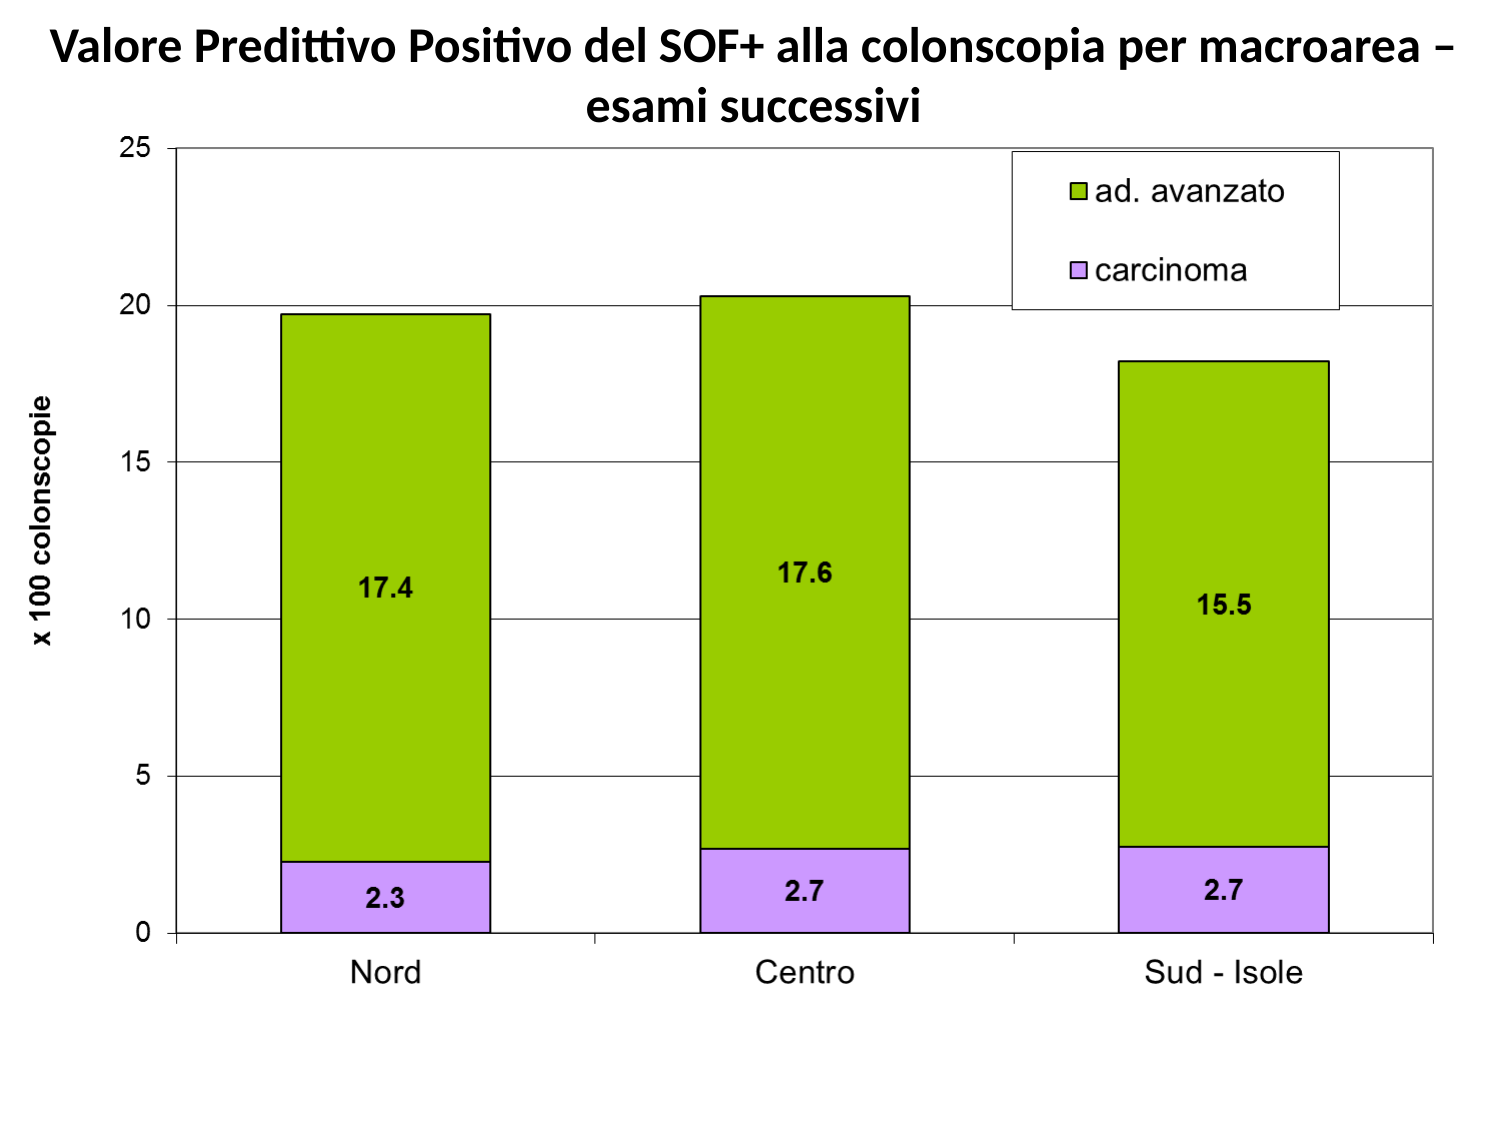

Valore Predittivo Positivo del SOF+ alla colonscopia per macroarea – esami successivi